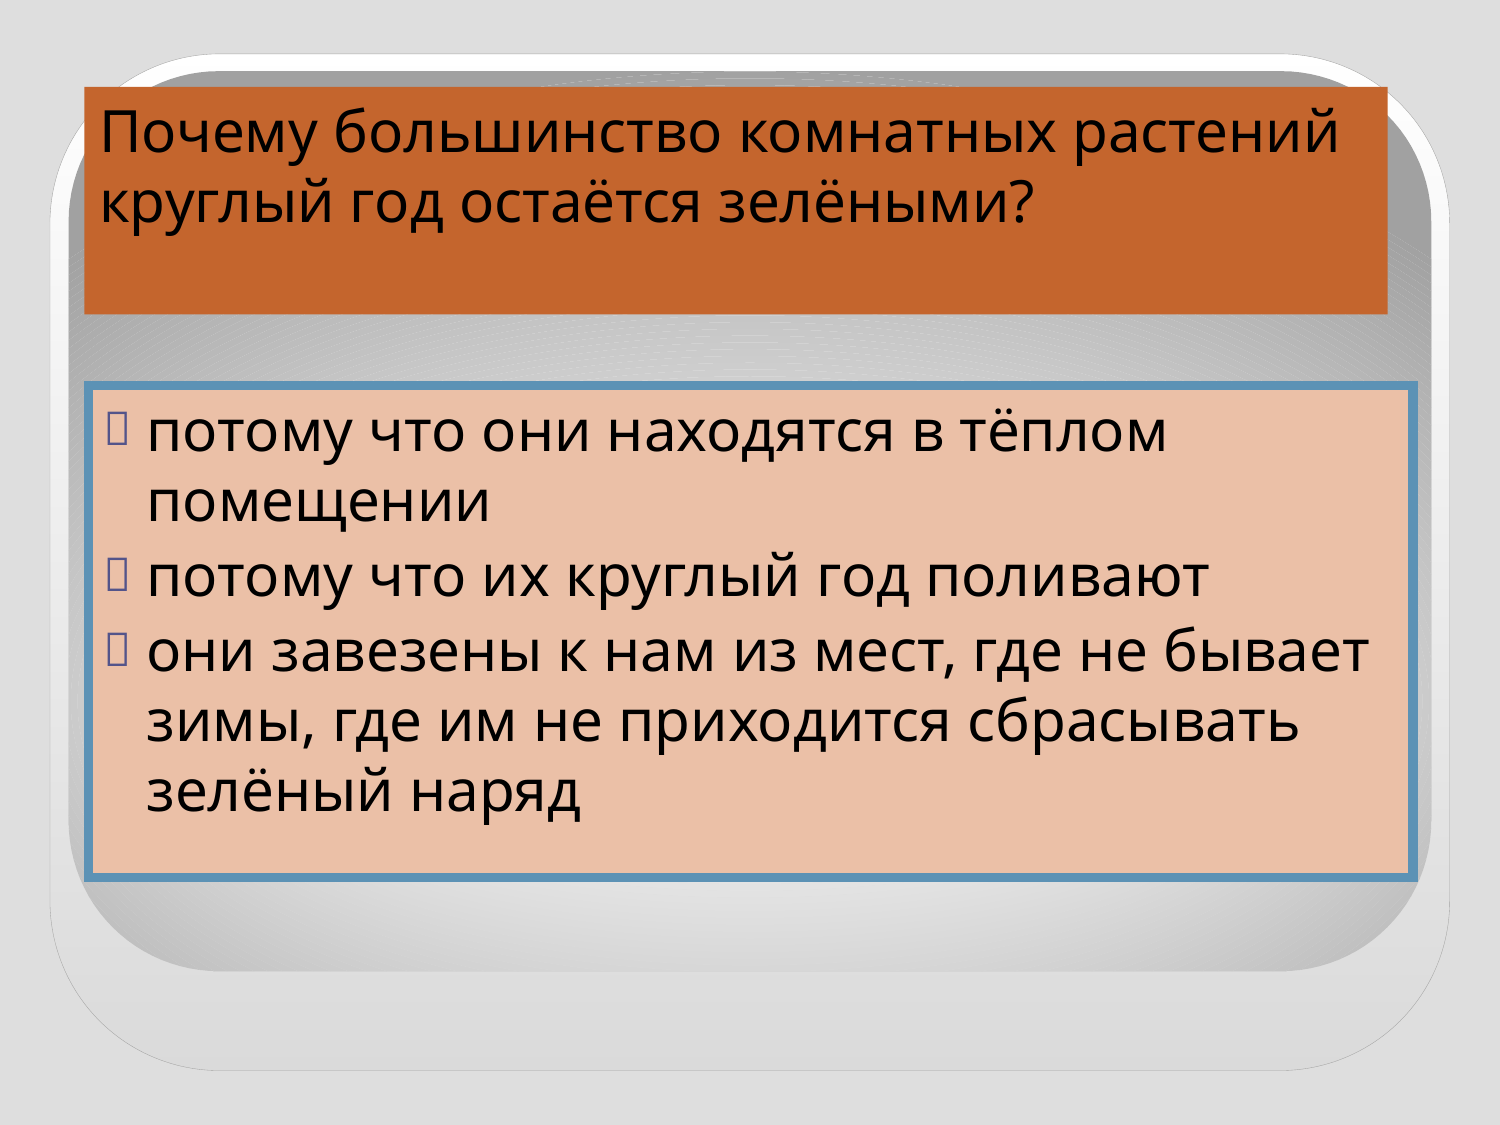

# Почему большинство комнатных растений круглый год остаётся зелёными?
потому что они находятся в тёплом помещении
потому что их круглый год поливают
они завезены к нам из мест, где не бывает зимы, где им не приходится сбрасывать зелёный наряд